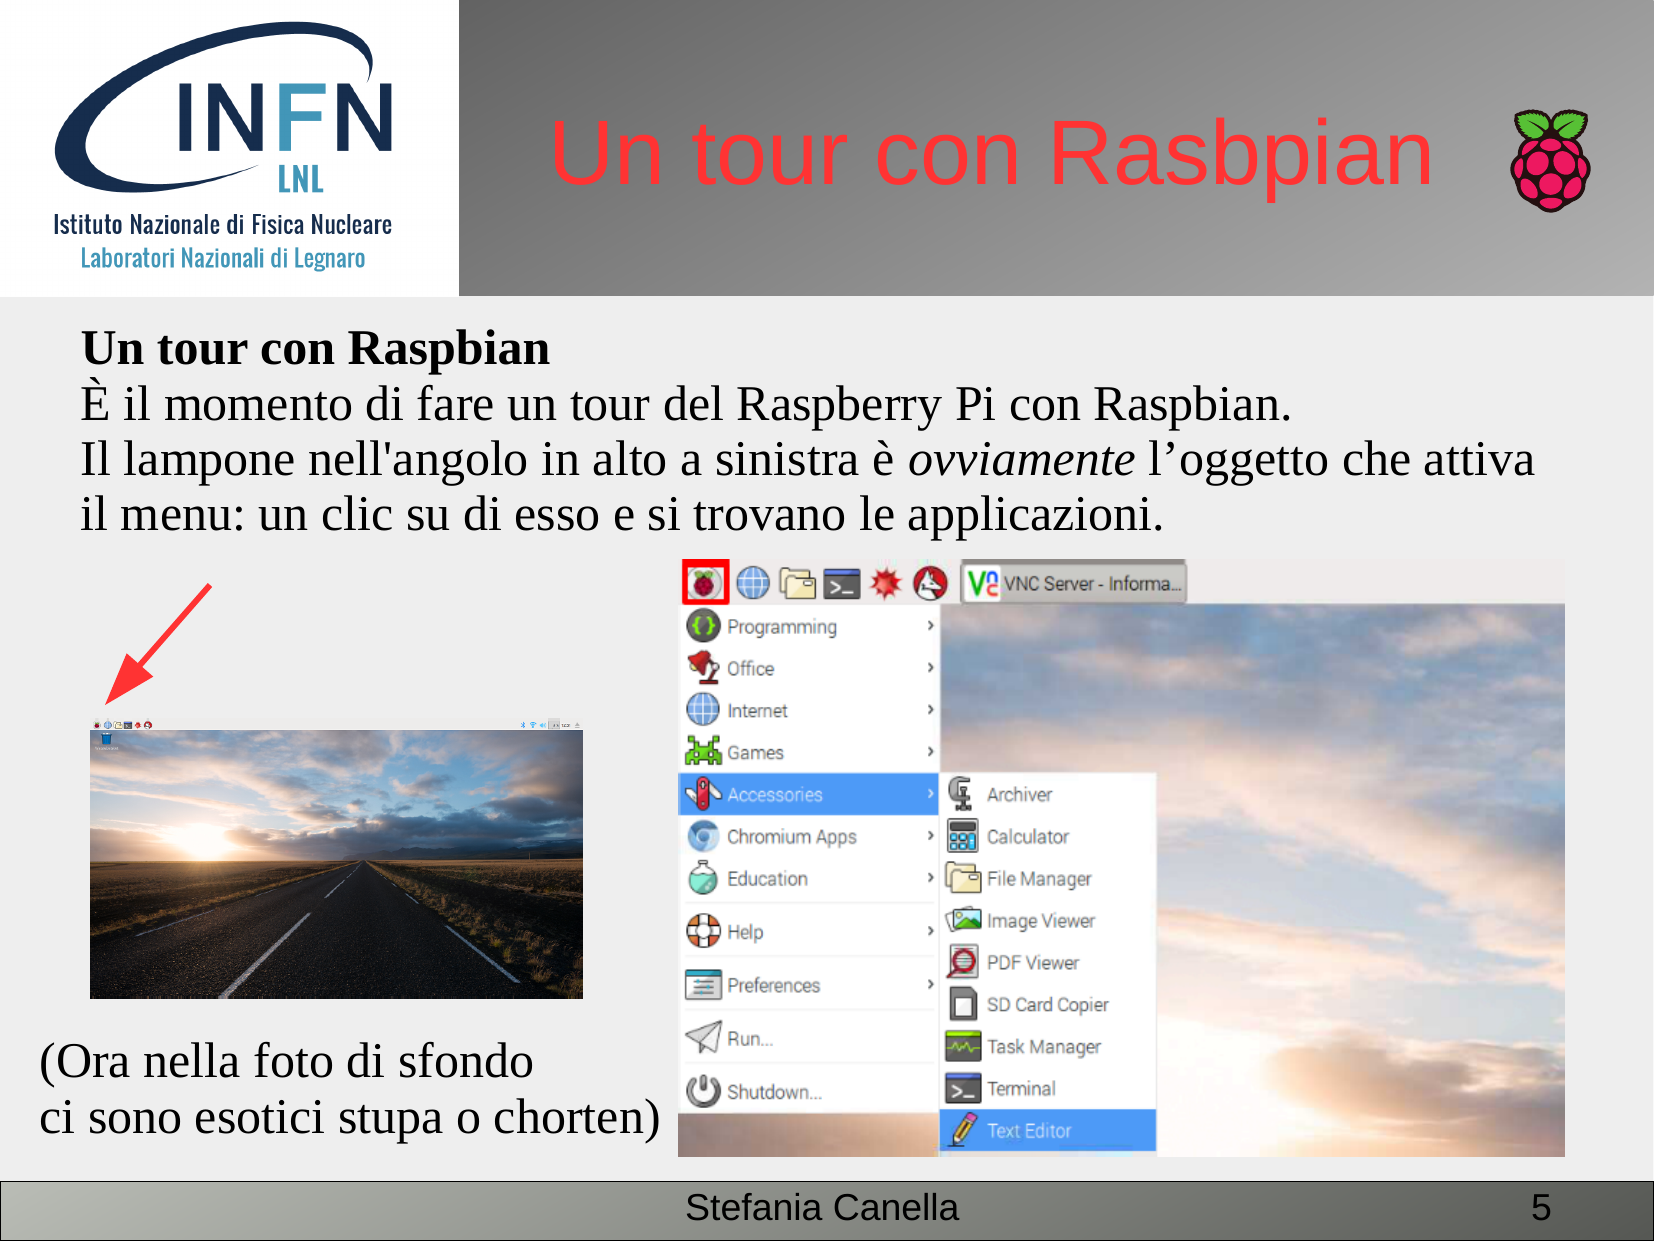

# Un tour con Rasbpian
Un tour con Raspbian
È il momento di fare un tour del Raspberry Pi con Raspbian.
Il lampone nell'angolo in alto a sinistra è ovviamente l’oggetto che attiva il menu: un clic su di esso e si trovano le applicazioni.
(Ora nella foto di sfondo
ci sono esotici stupa o chorten)
Stefania Canella